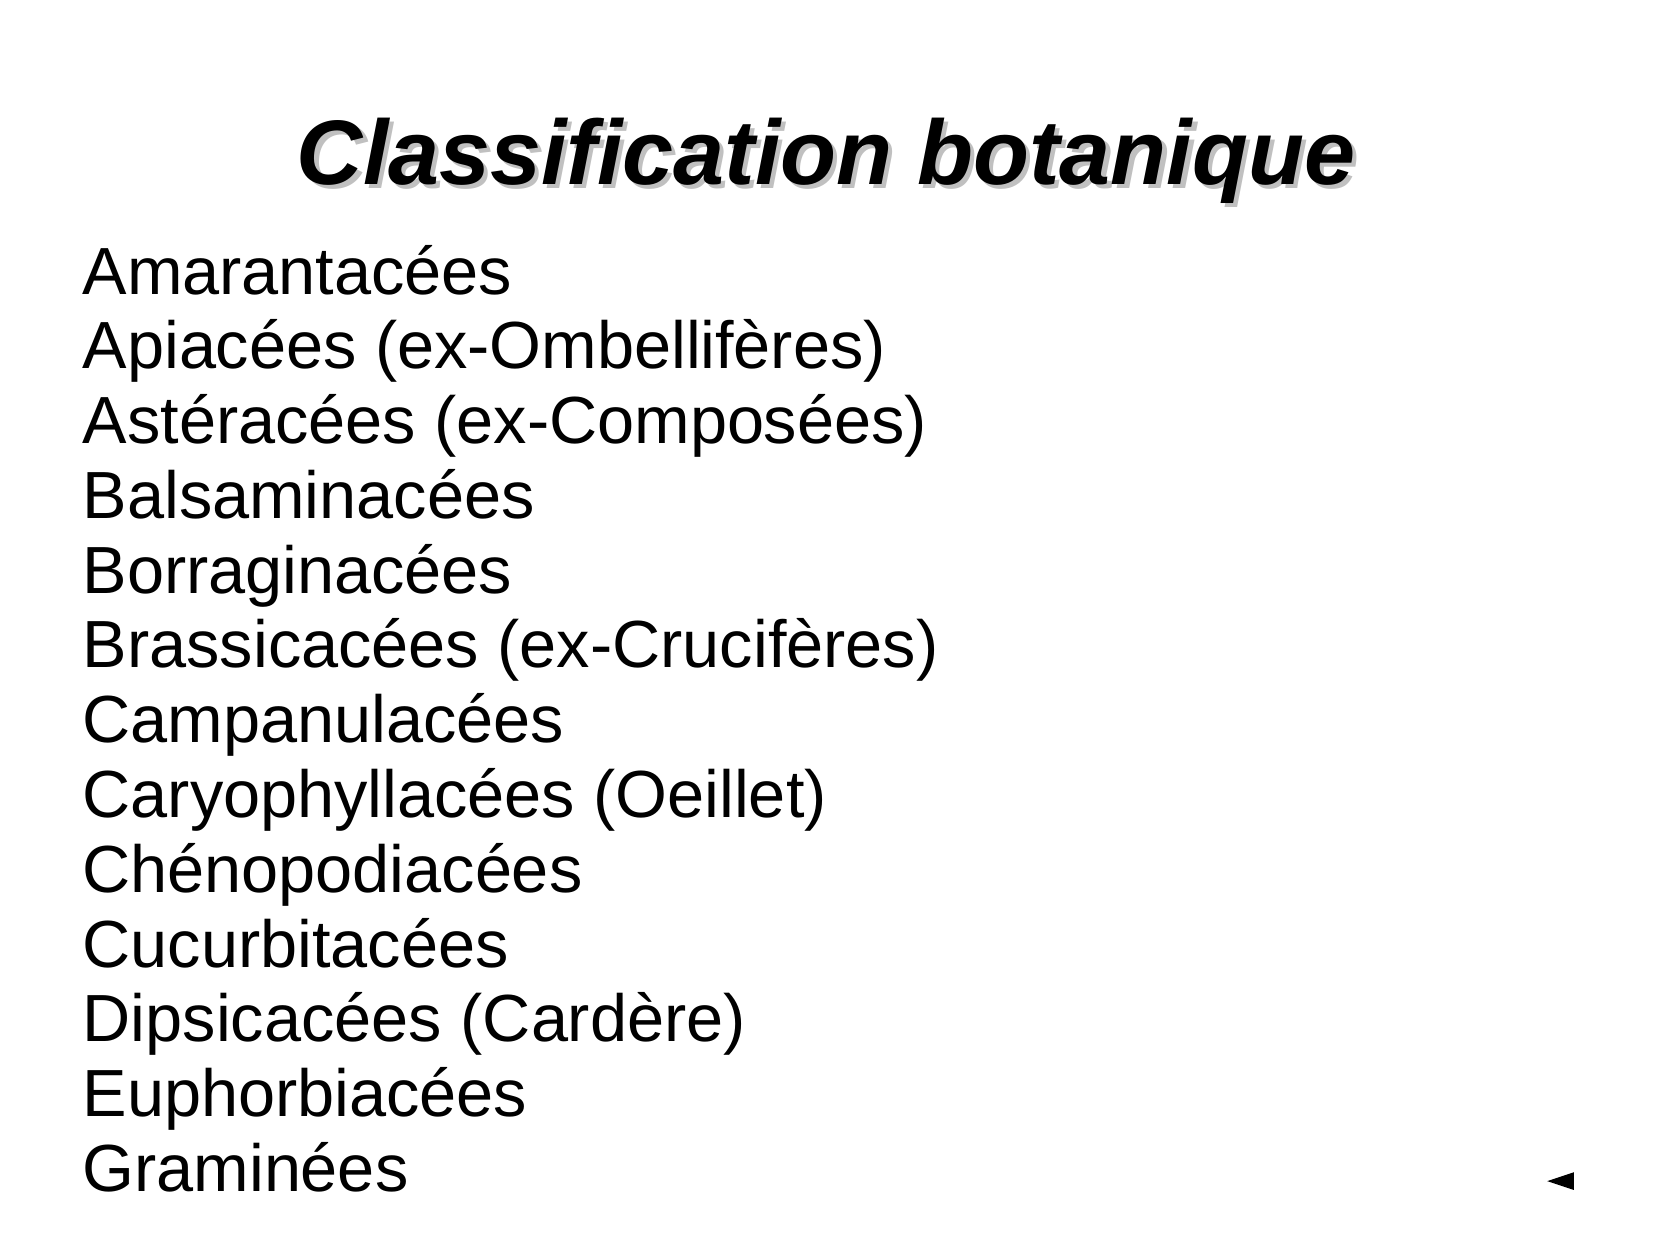

# Classification botanique
Amarantacées
Apiacées (ex-Ombellifères)
Astéracées (ex-Composées)
Balsaminacées
Borraginacées
Brassicacées (ex-Crucifères)
Campanulacées
Caryophyllacées (Oeillet)
Chénopodiacées
Cucurbitacées
Dipsicacées (Cardère)
Euphorbiacées
Graminées